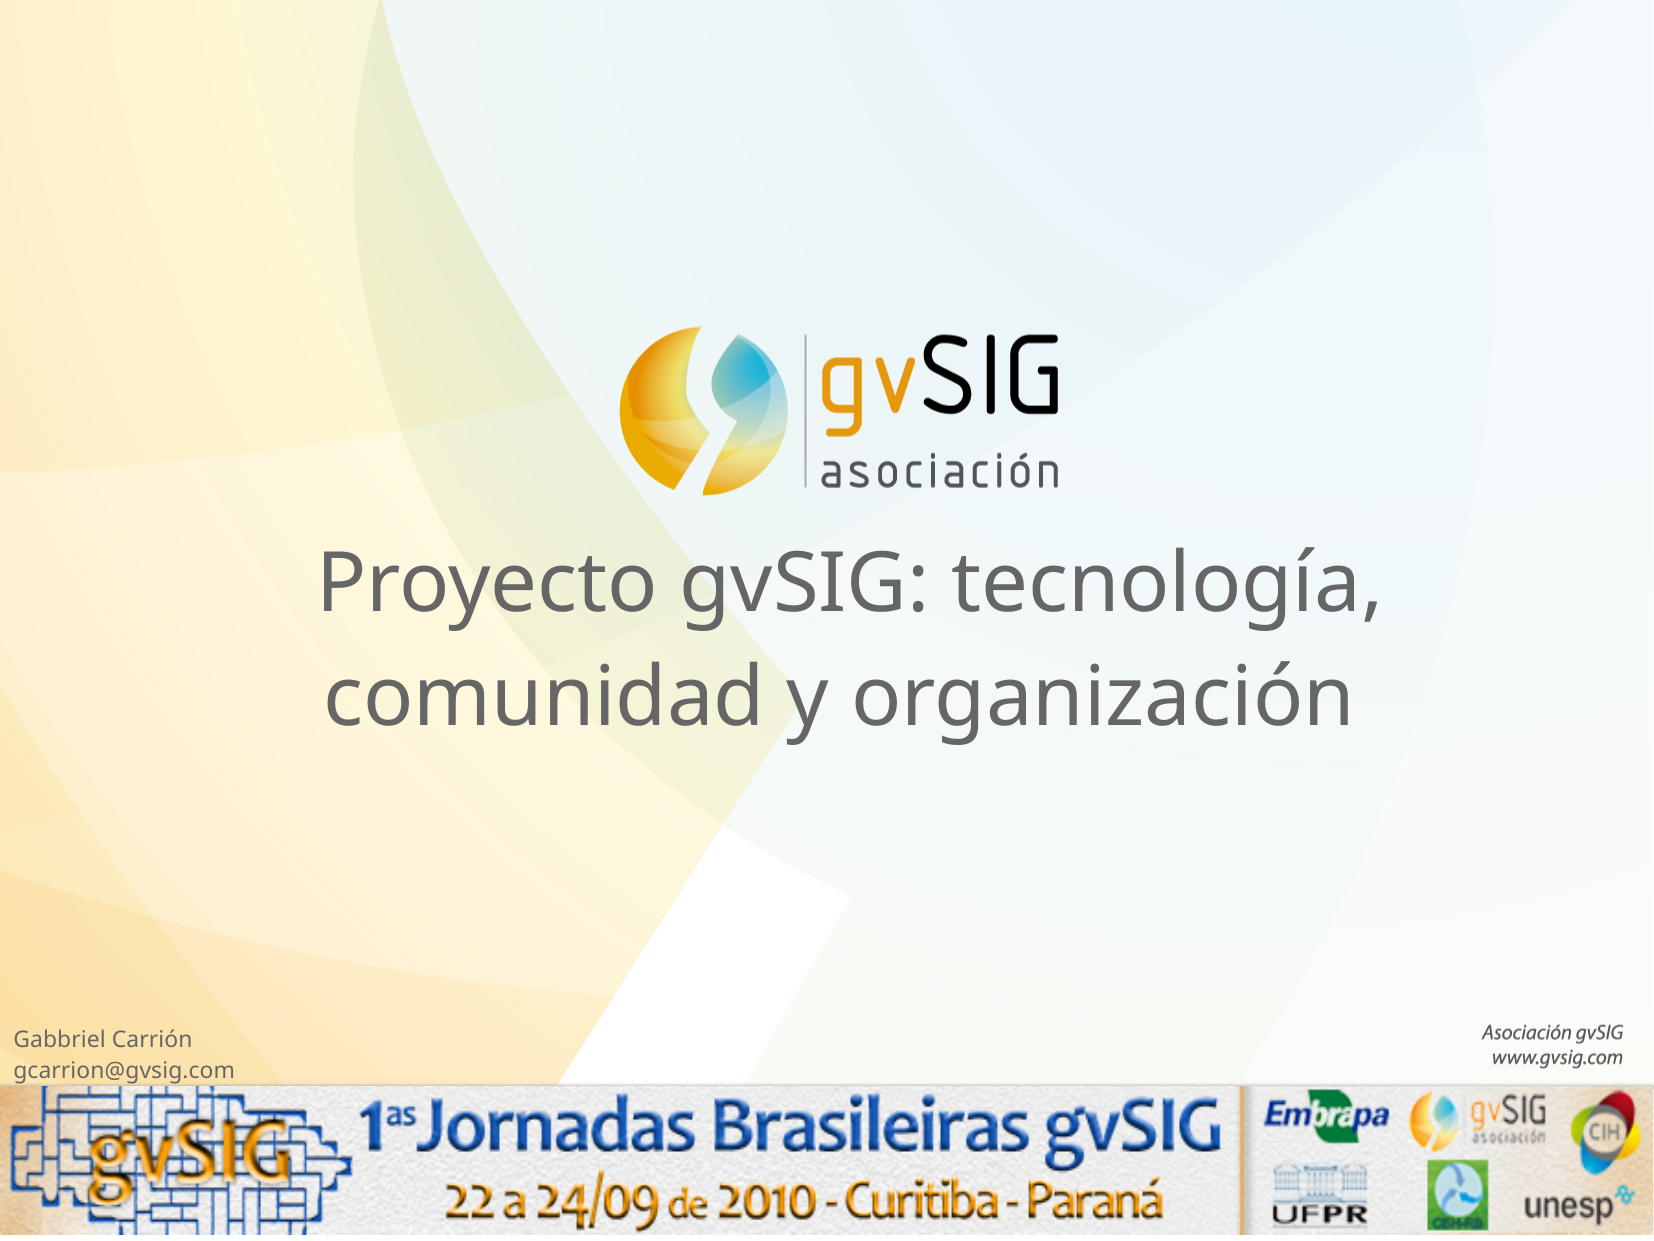

# Proyecto gvSIG: tecnología, comunidad y organización
Gabbriel Carrión
gcarrion@gvsig.com